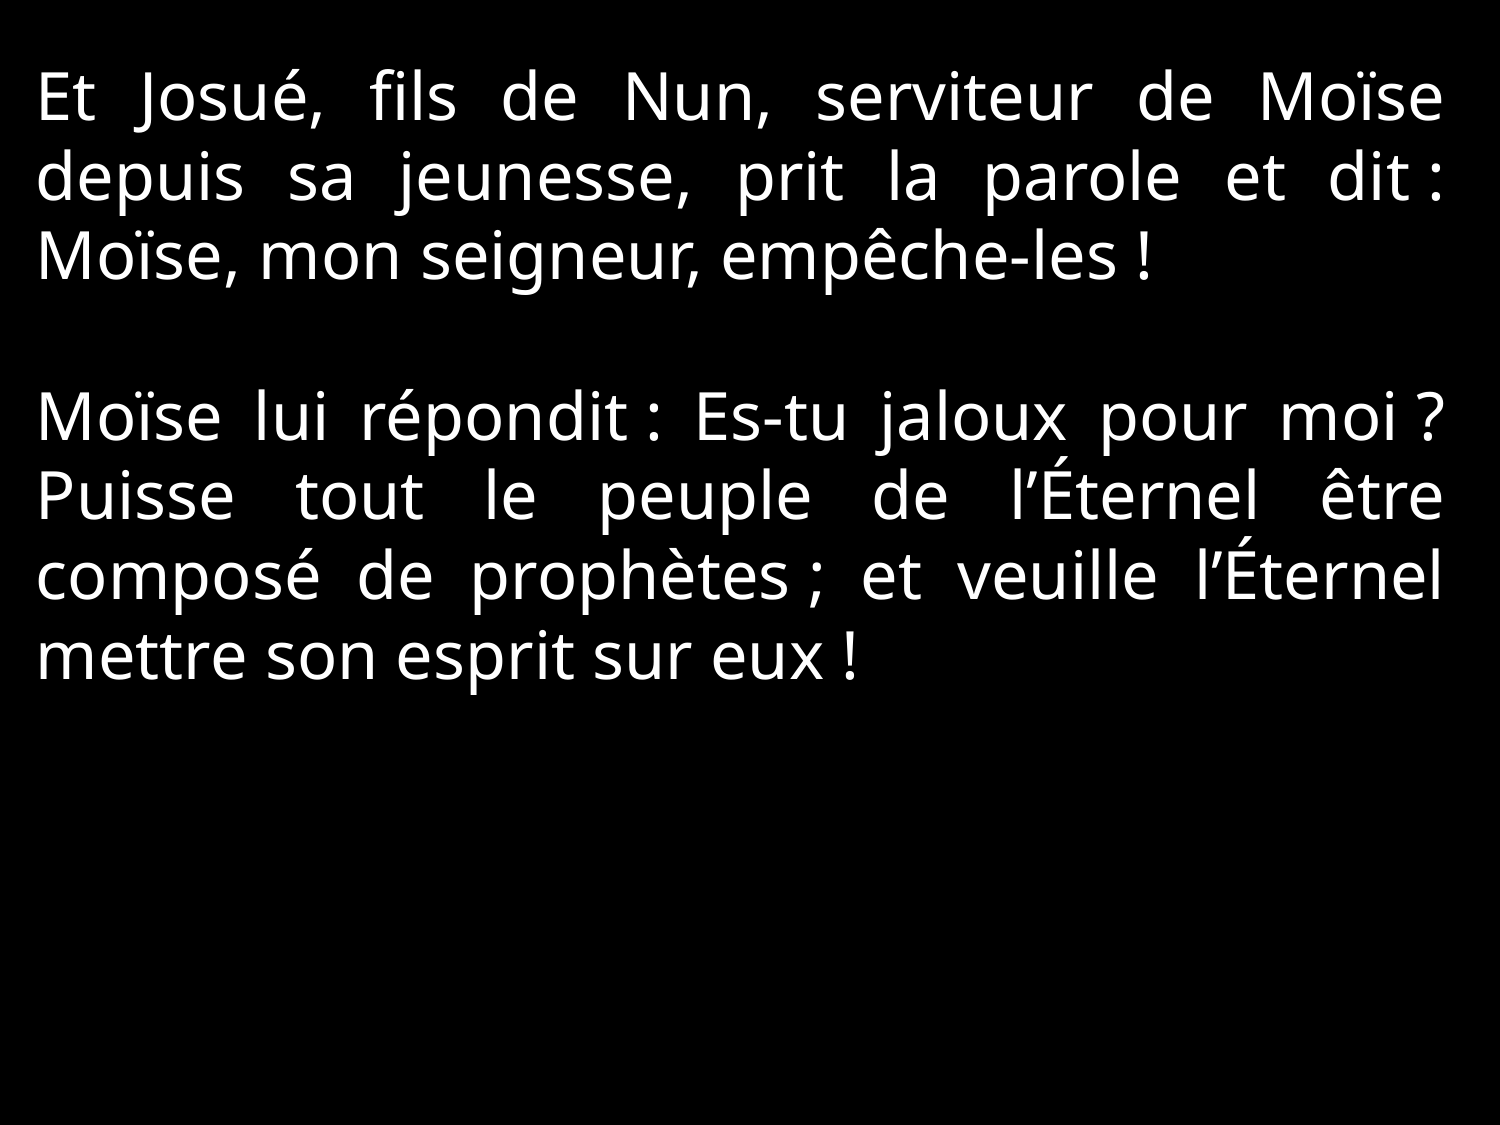

Et Josué, fils de Nun, serviteur de Moïse depuis sa jeunesse, prit la parole et dit : Moïse, mon seigneur, empêche-les !
Moïse lui répondit : Es-tu jaloux pour moi ? Puisse tout le peuple de l’Éternel être composé de prophètes ; et veuille l’Éternel mettre son esprit sur eux !